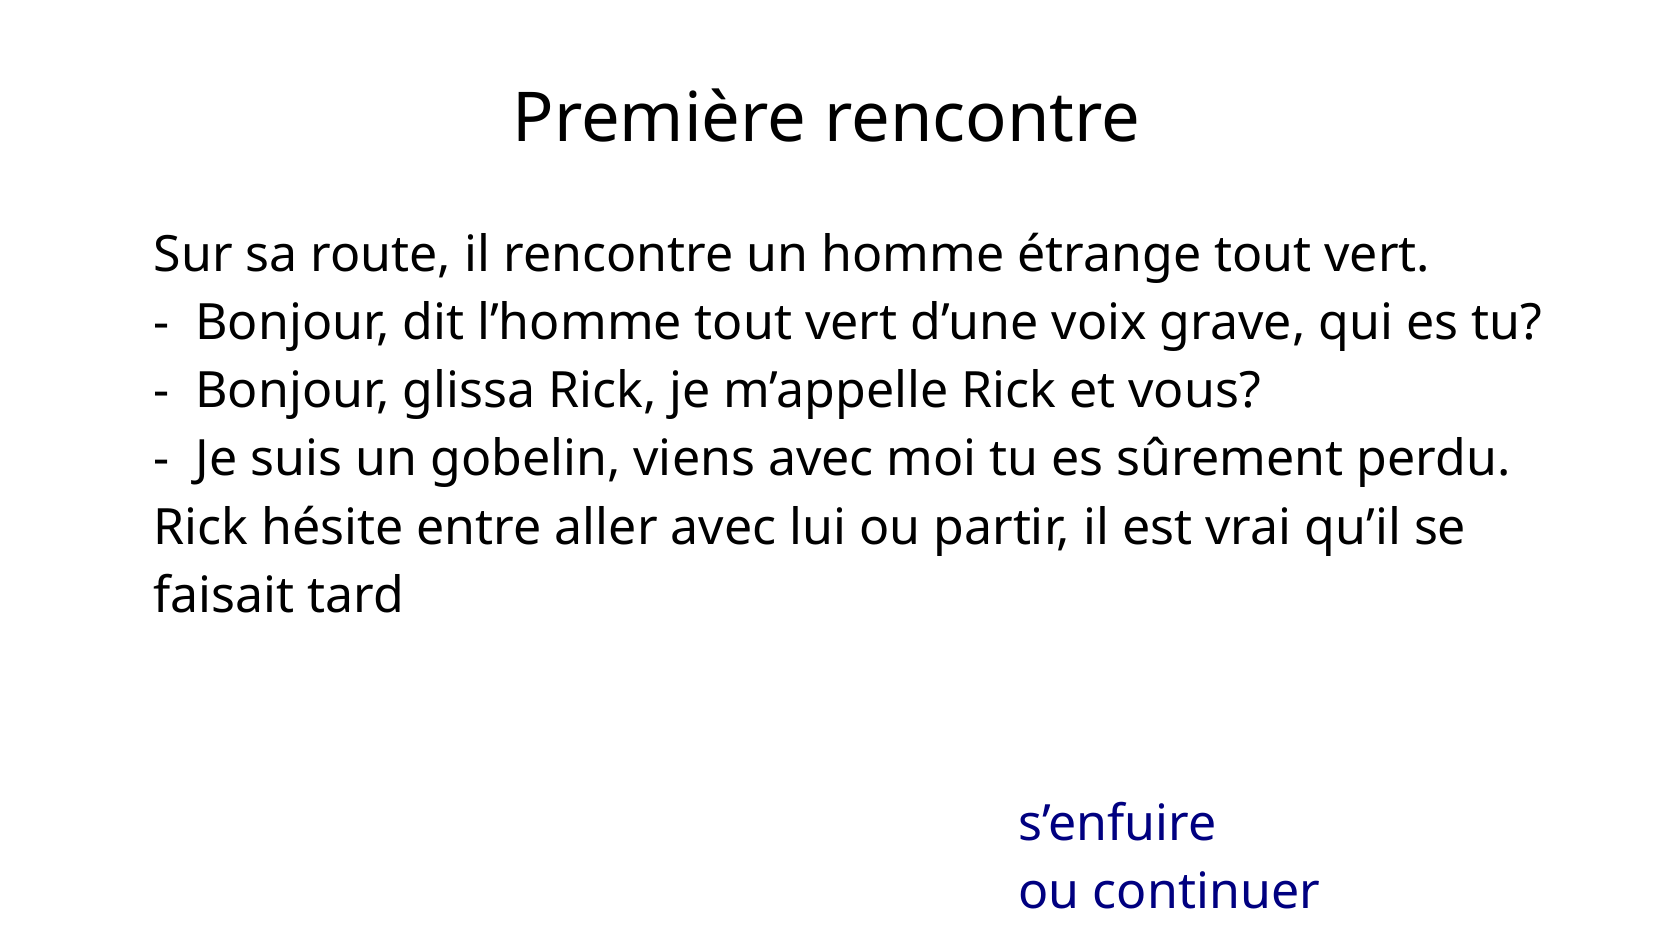

# Première rencontre
Sur sa route, il rencontre un homme étrange tout vert.
- Bonjour, dit l’homme tout vert d’une voix grave, qui es tu?
- Bonjour, glissa Rick, je m’appelle Rick et vous?
- Je suis un gobelin, viens avec moi tu es sûrement perdu.
Rick hésite entre aller avec lui ou partir, il est vrai qu’il se faisait tard
s’enfuire ou continuer